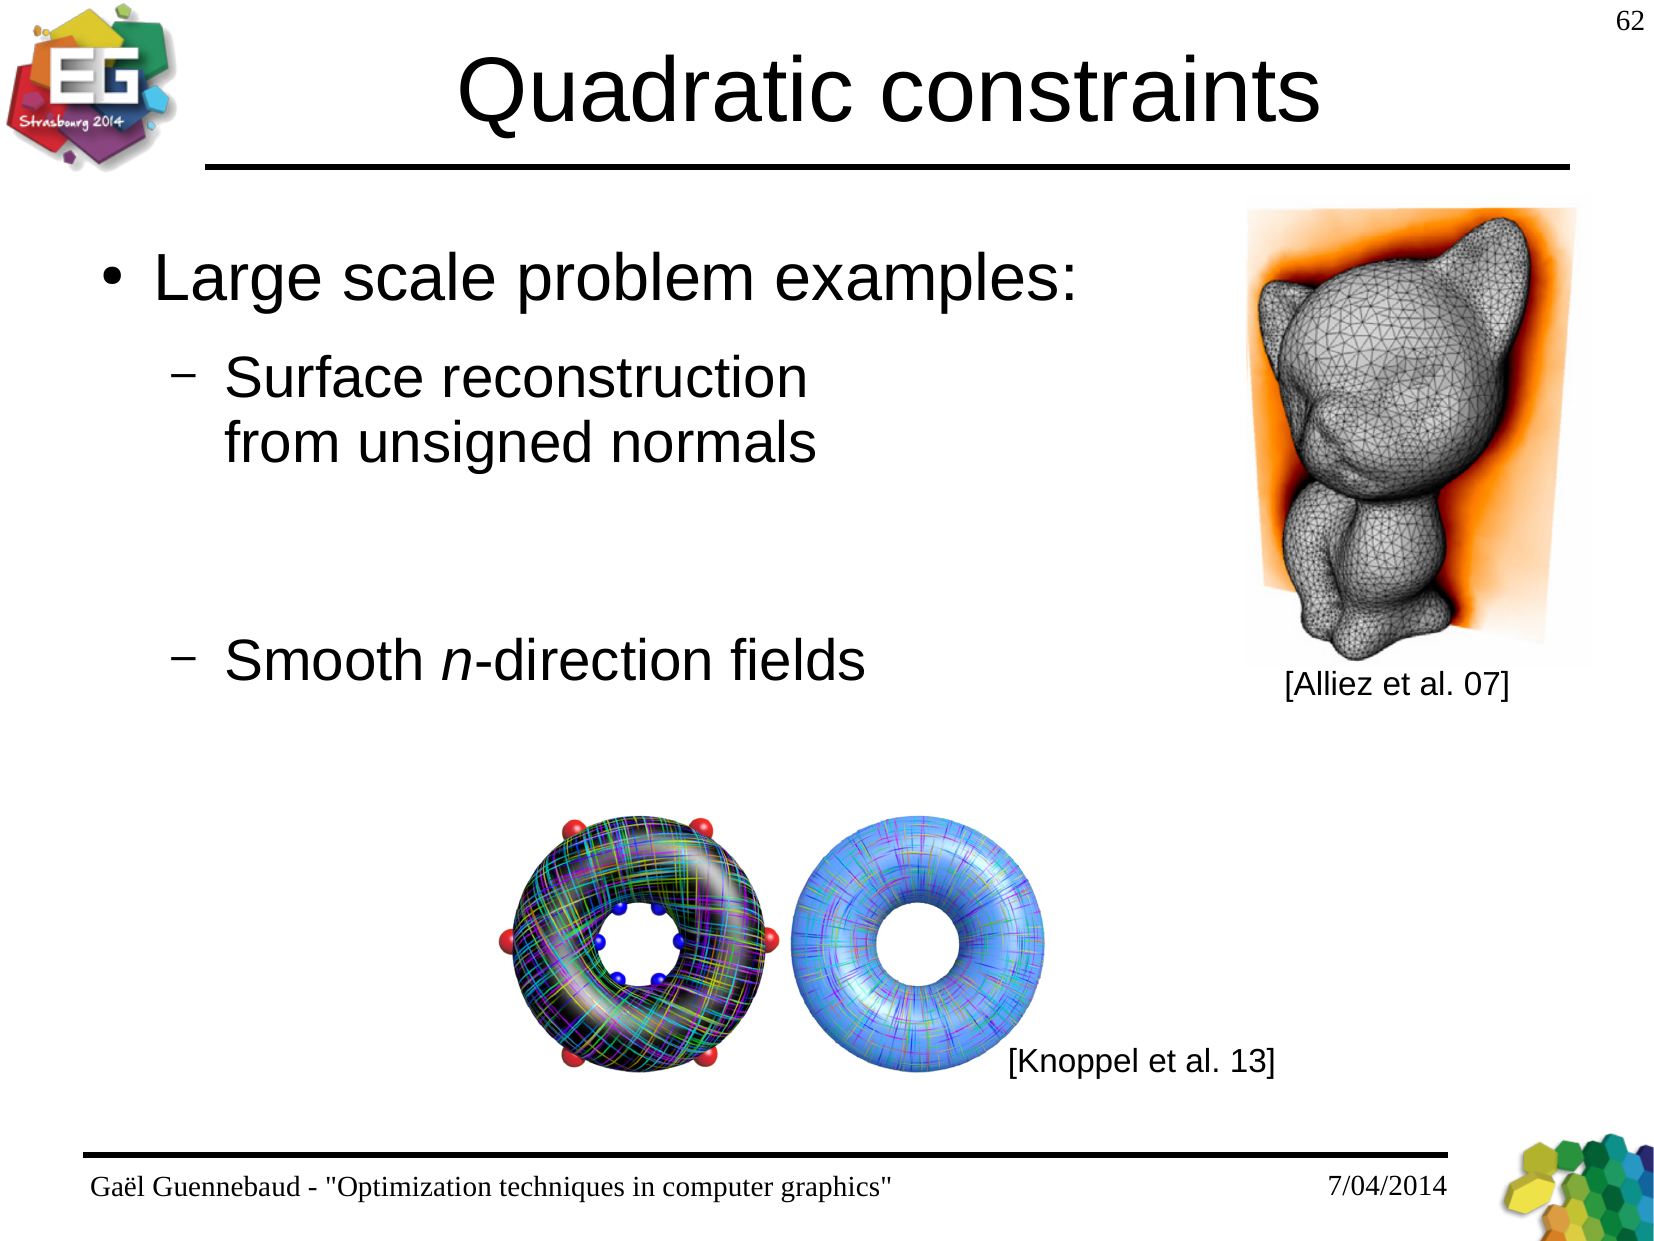

62
# Quadratic constraints
Large scale problem examples:
Surface reconstruction
from unsigned normals
Smooth n-direction fields
[Alliez et al. 07]
[Knoppel et al. 13]
7/04/2014
Gaël Guennebaud - "Optimization techniques in computer graphics"